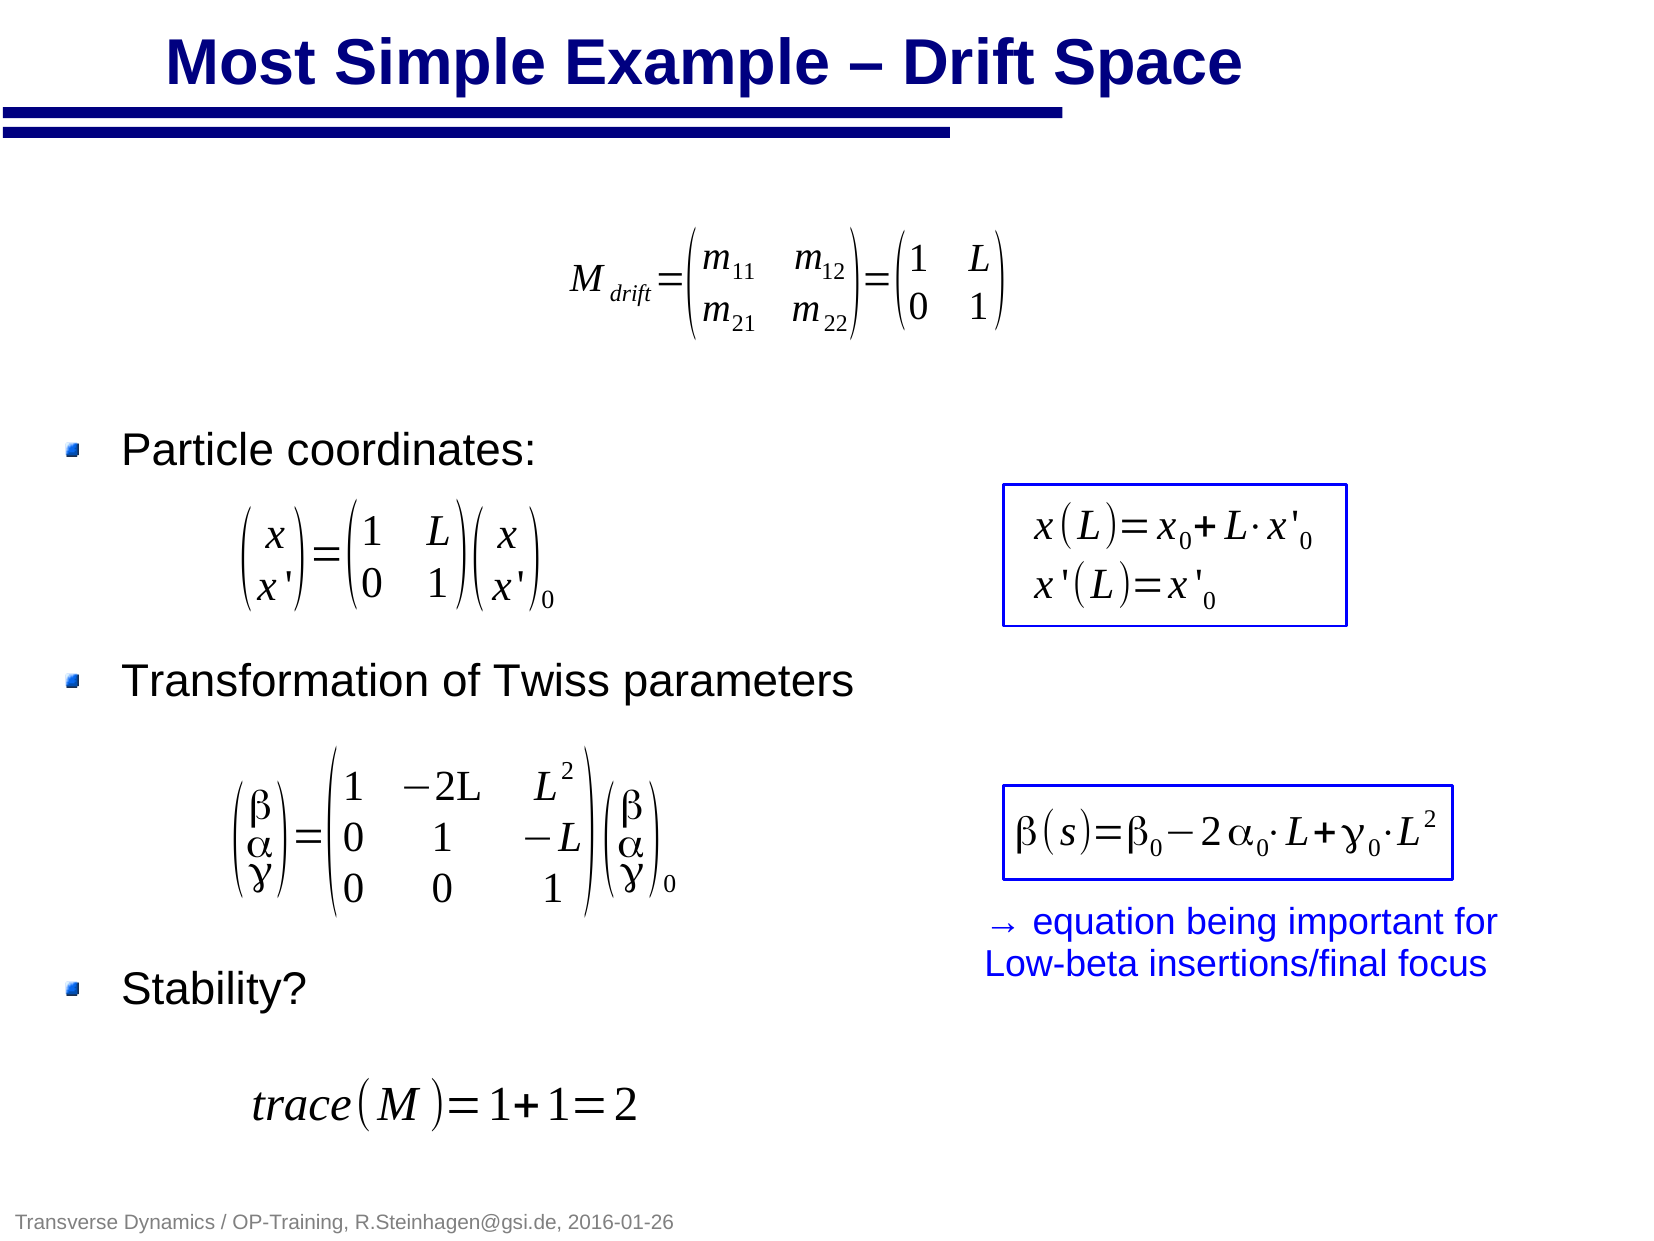

# Most Simple Example – Drift Space
Particle coordinates:
Transformation of Twiss parameters
Stability?
→ equation being important for
Low-beta insertions/final focus